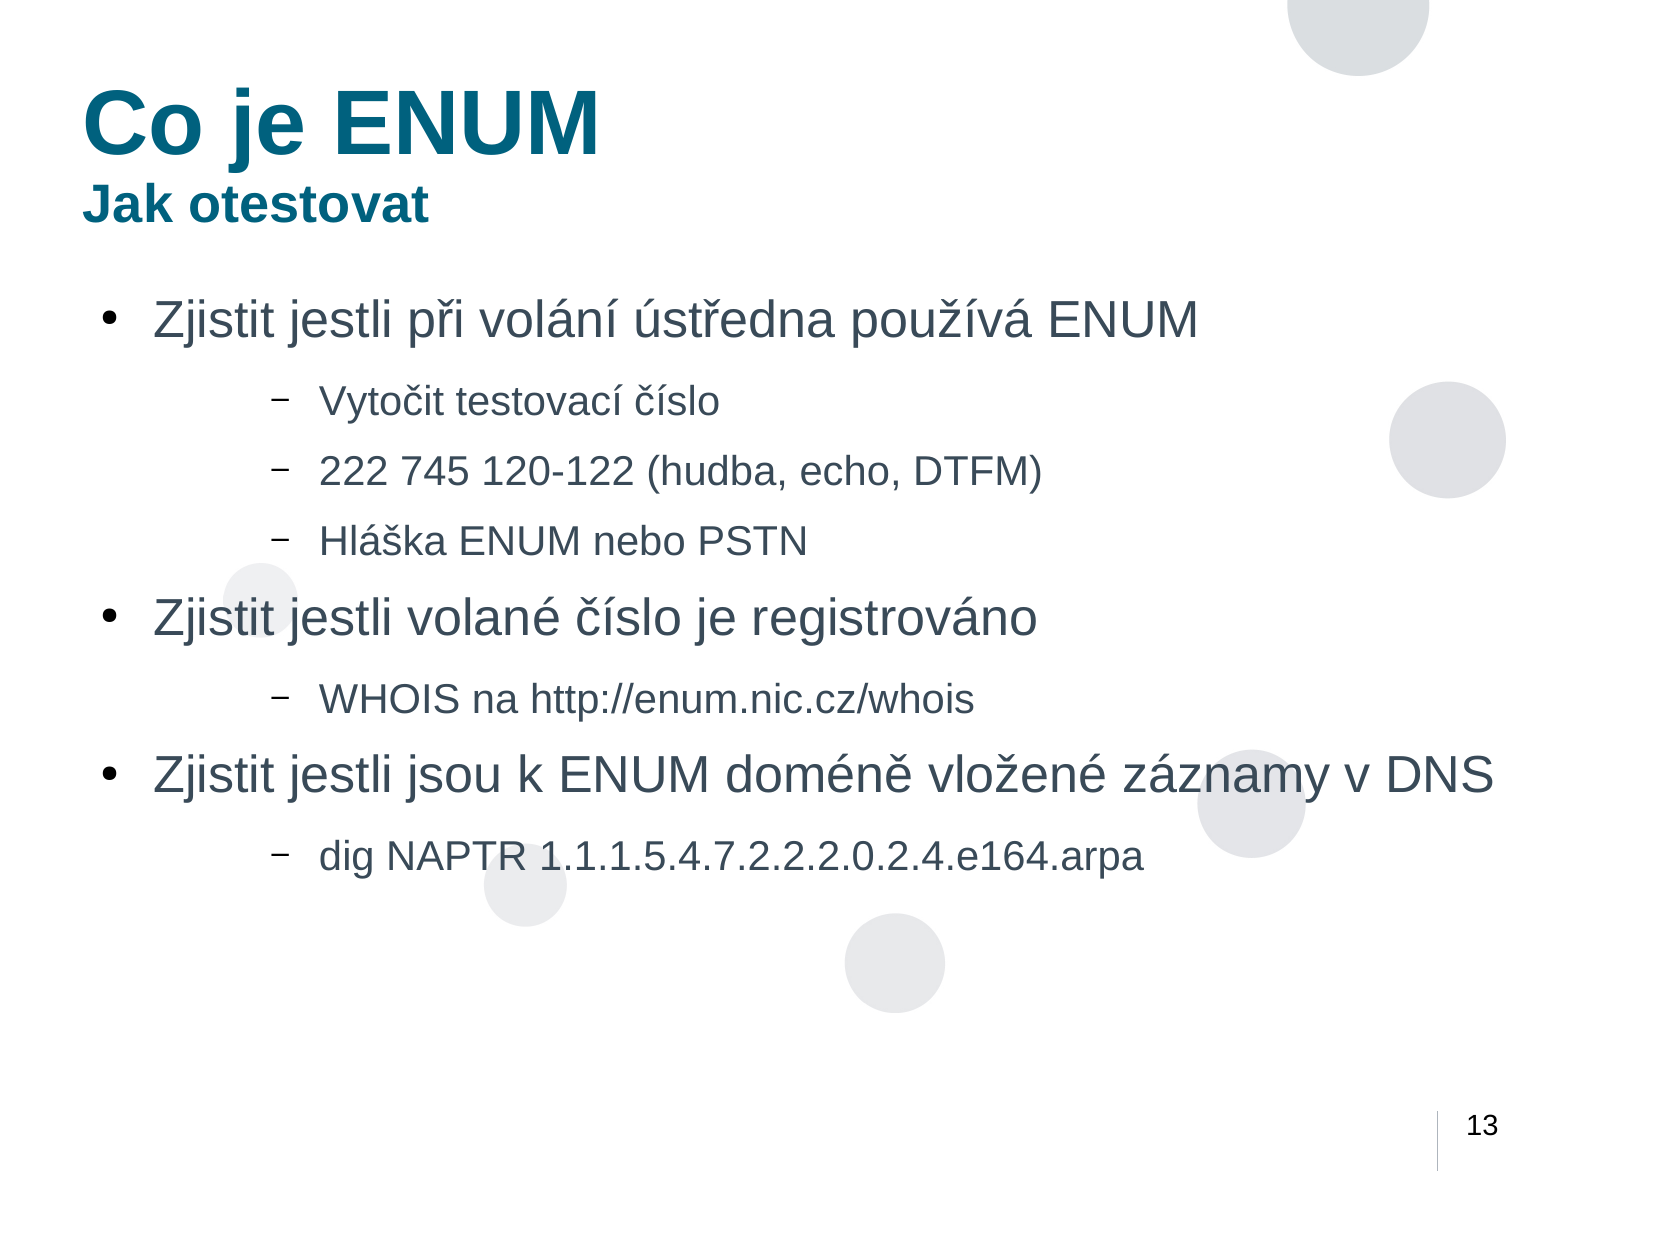

# Co je ENUM Jak otestovat
Zjistit jestli při volání ústředna používá ENUM
Vytočit testovací číslo
222 745 120-122 (hudba, echo, DTFM)
Hláška ENUM nebo PSTN
Zjistit jestli volané číslo je registrováno
WHOIS na http://enum.nic.cz/whois
Zjistit jestli jsou k ENUM doméně vložené záznamy v DNS
dig NAPTR 1.1.1.5.4.7.2.2.2.0.2.4.e164.arpa